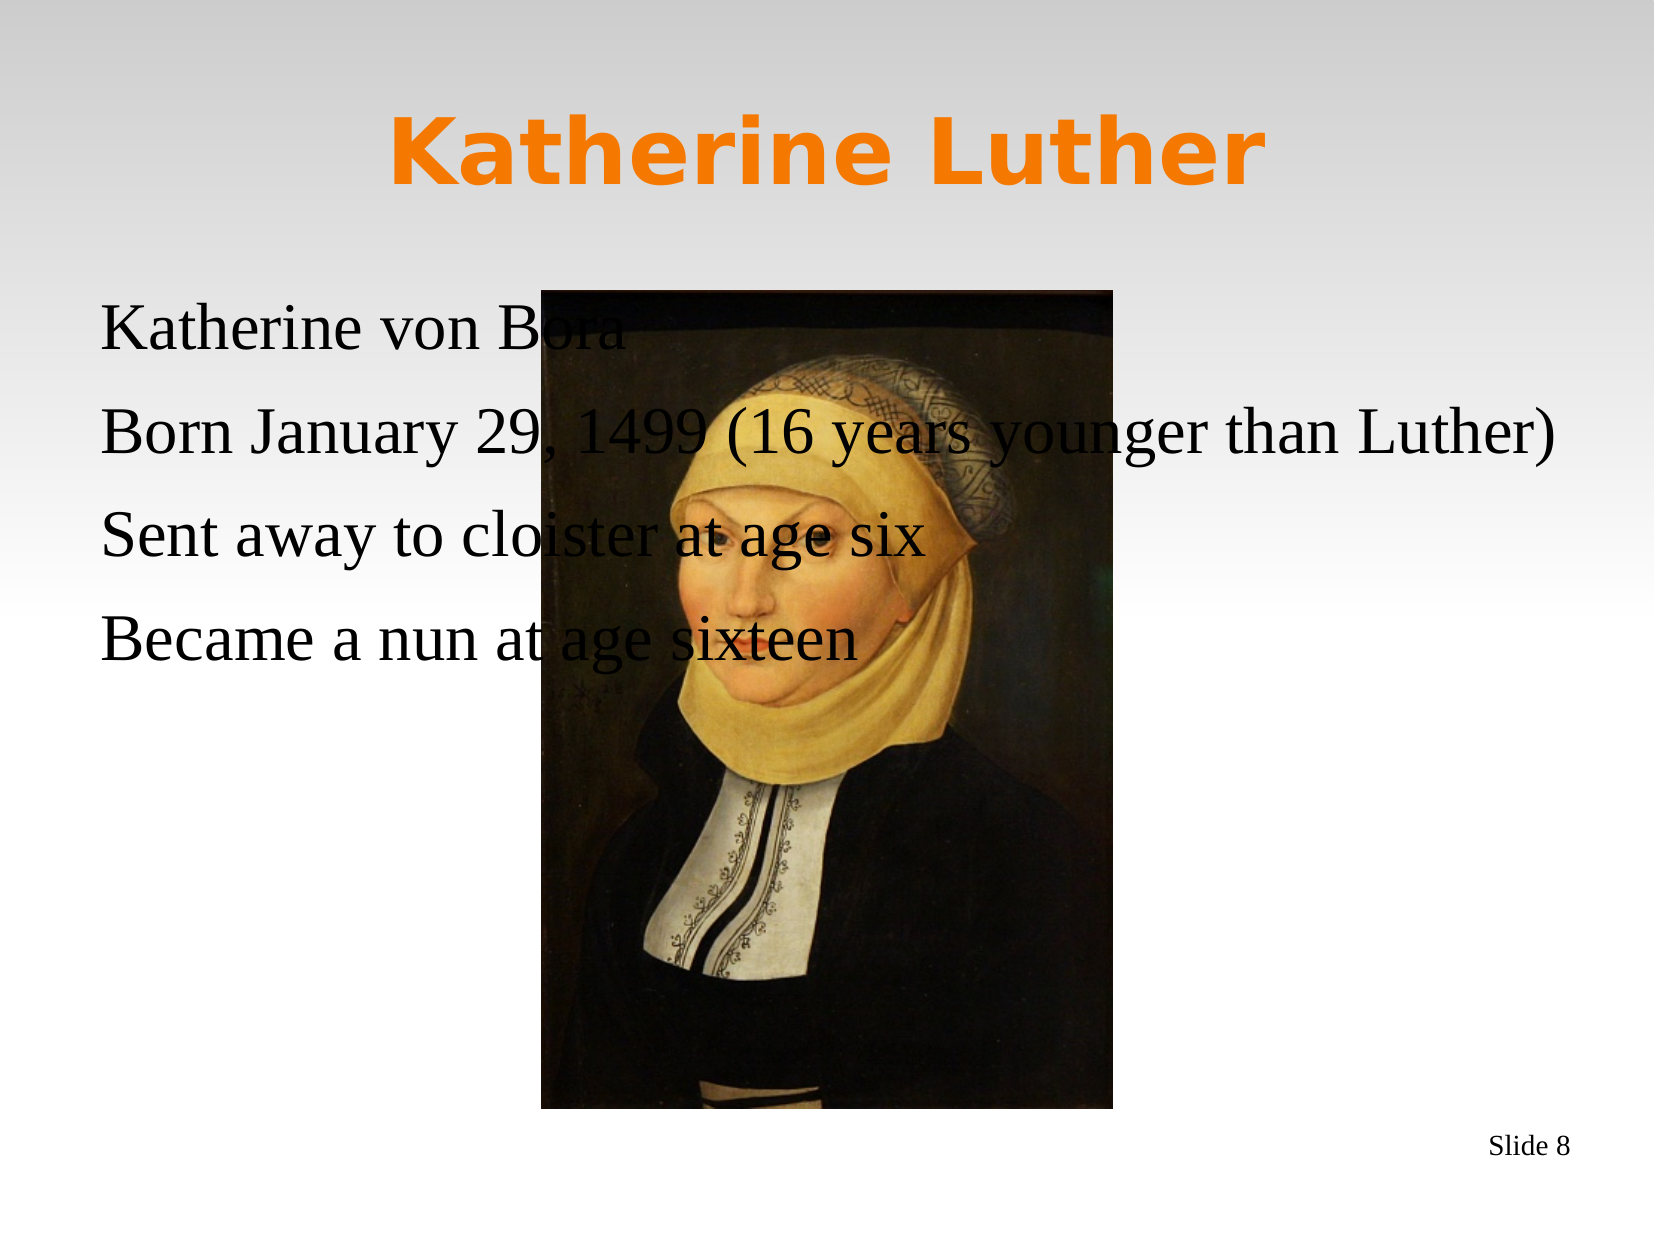

# Katherine Luther
Katherine von Bora
Born January 29, 1499 (16 years younger than Luther)
Sent away to cloister at age six
Became a nun at age sixteen
8